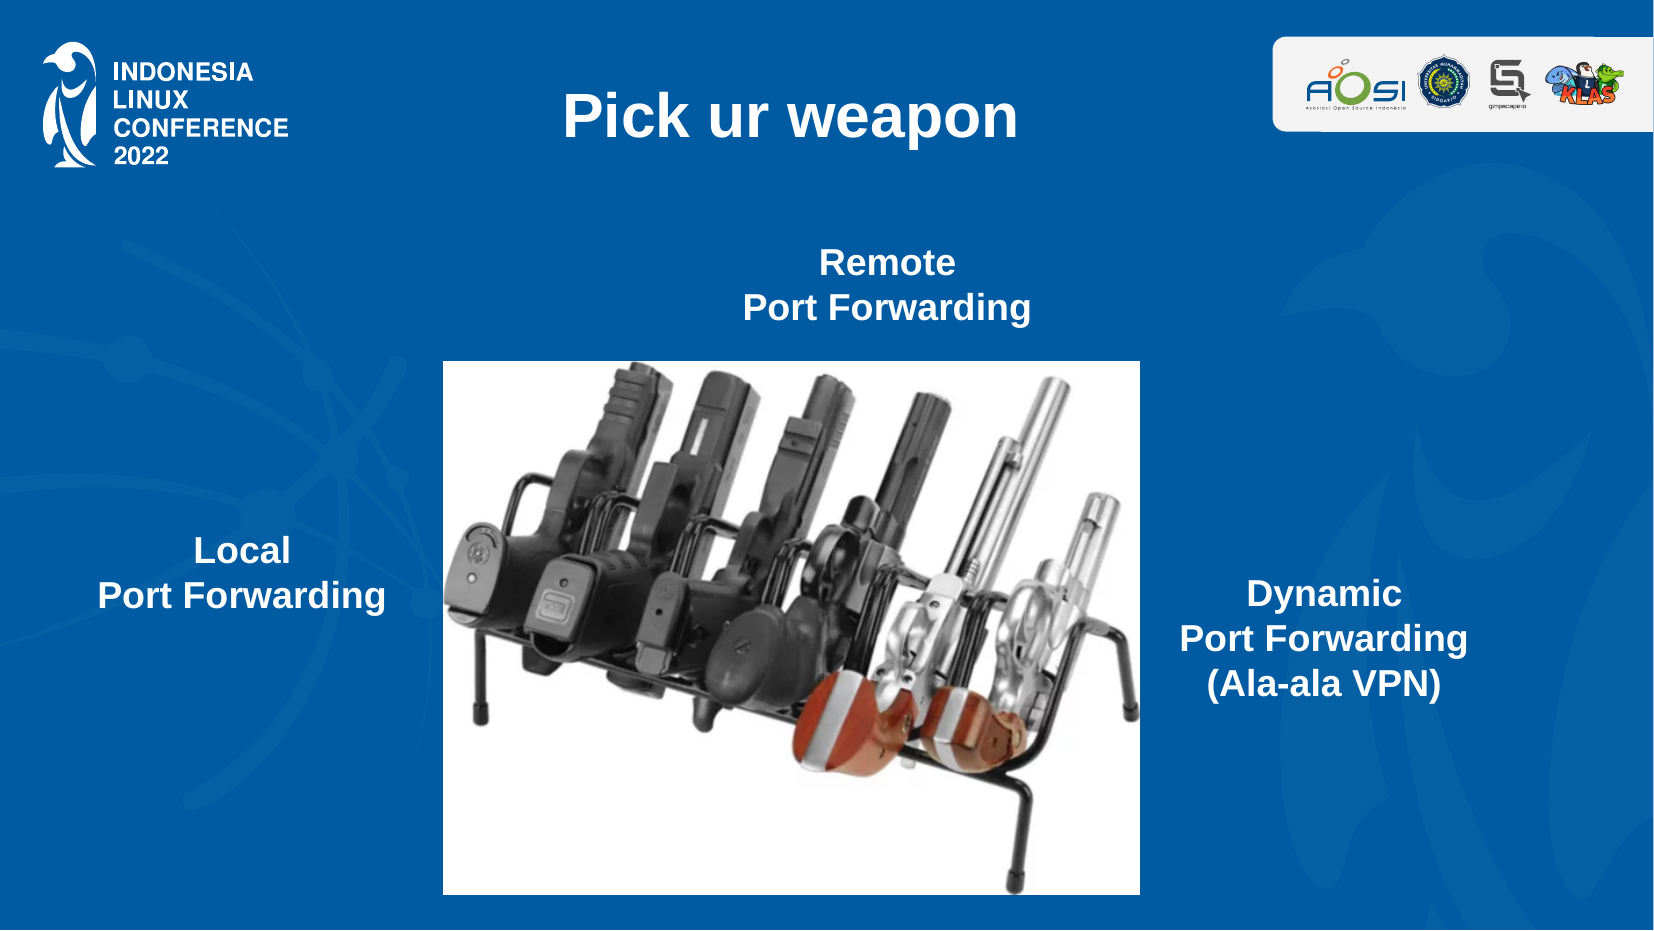

Pick ur weapon
Remote
Port Forwarding
Local
Port Forwarding
Dynamic
Port Forwarding
(Ala-ala VPN)